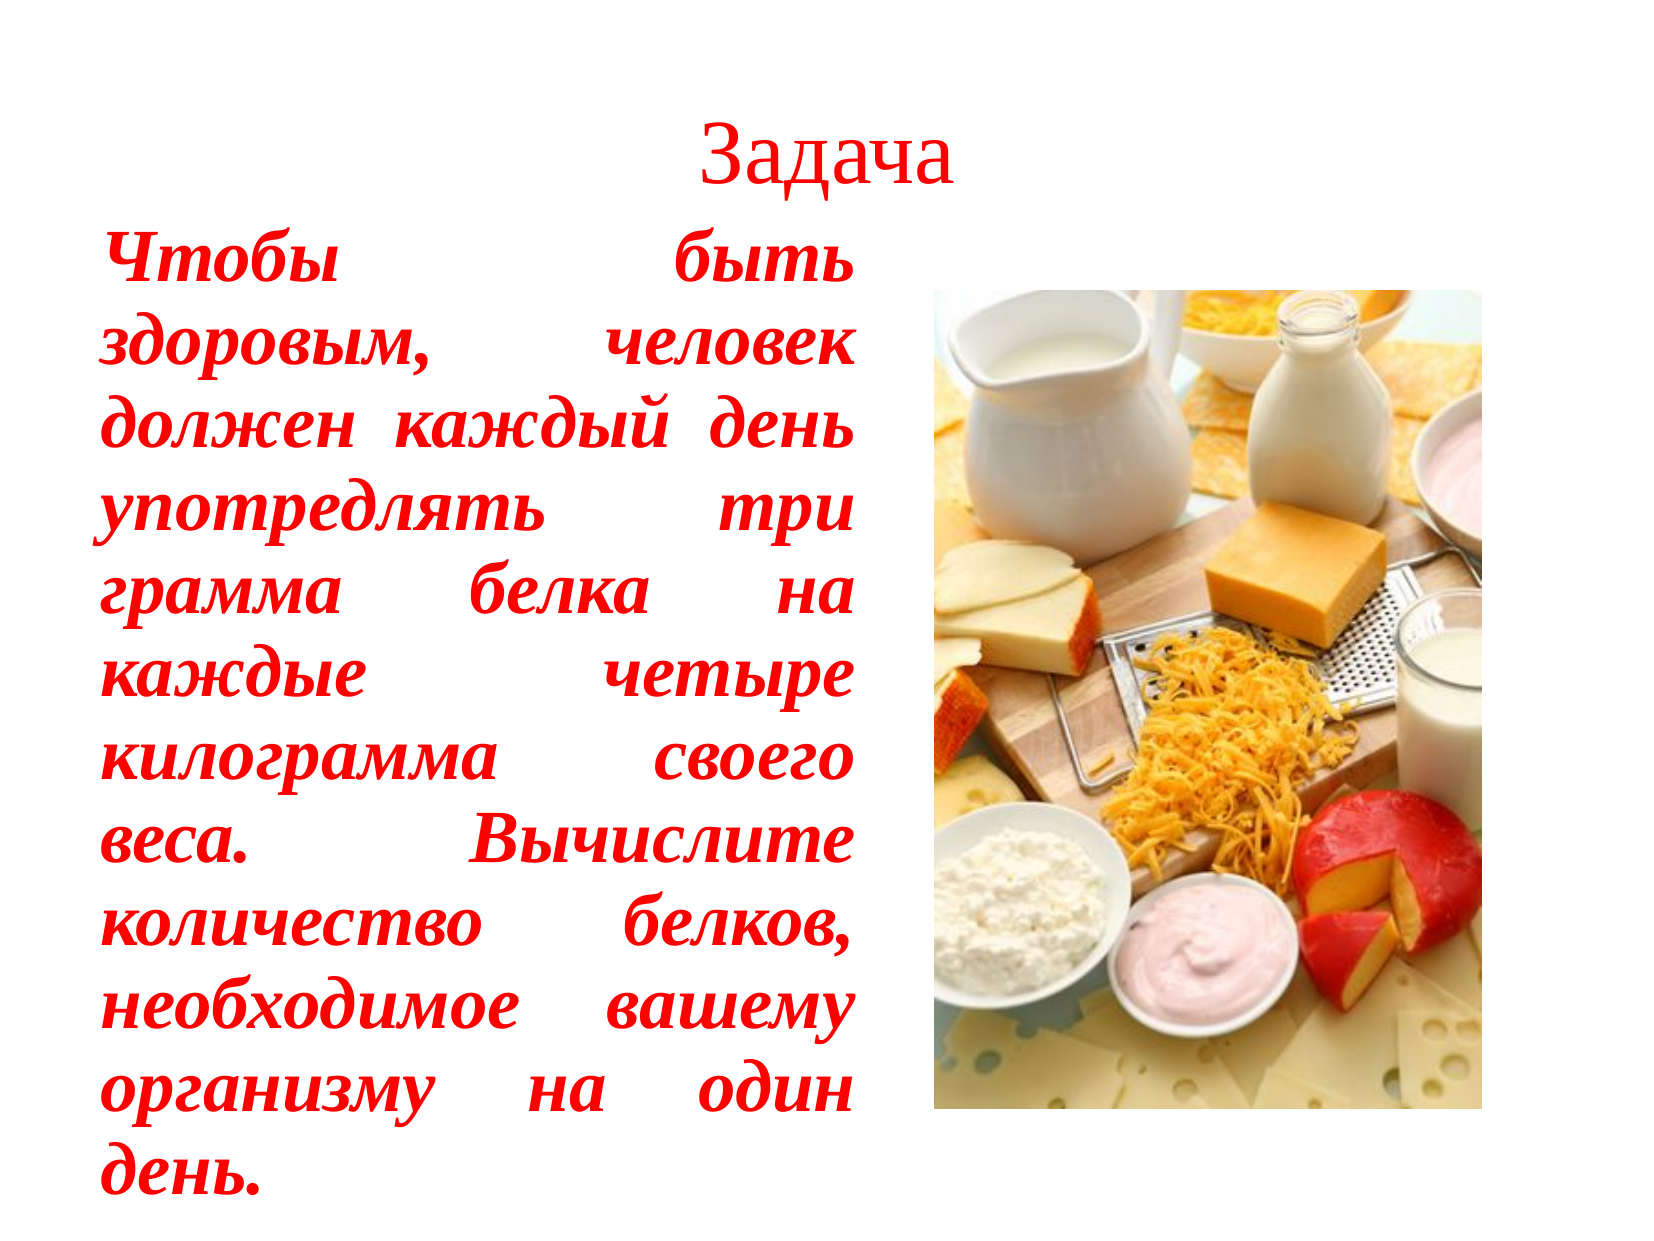

# Задача
Чтобы быть здоровым, человек должен каждый день употредлять три грамма белка на каждые четыре килограмма своего веса. Вычислите количество белков, необходимое вашему организму на один день.